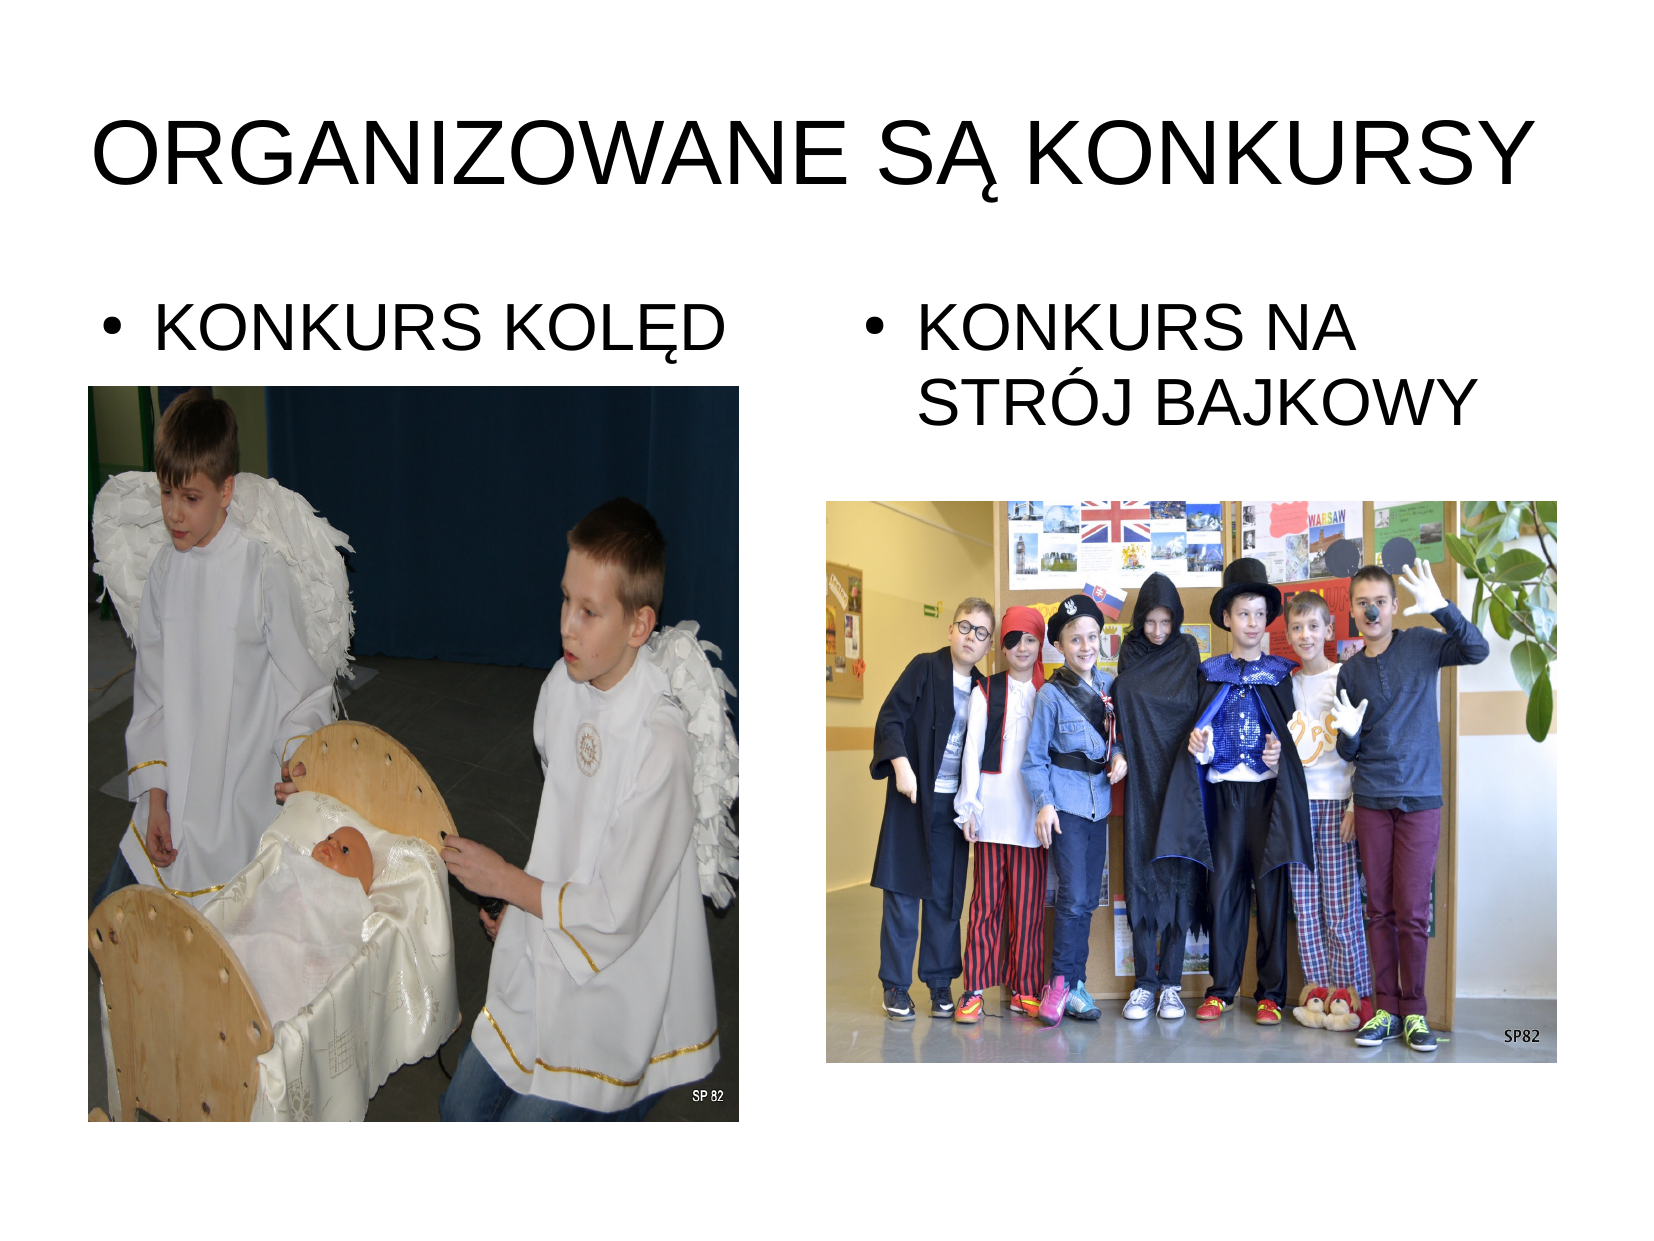

# ORGANIZOWANE SĄ KONKURSY
KONKURS KOLĘD
KONKURS NA STRÓJ BAJKOWY